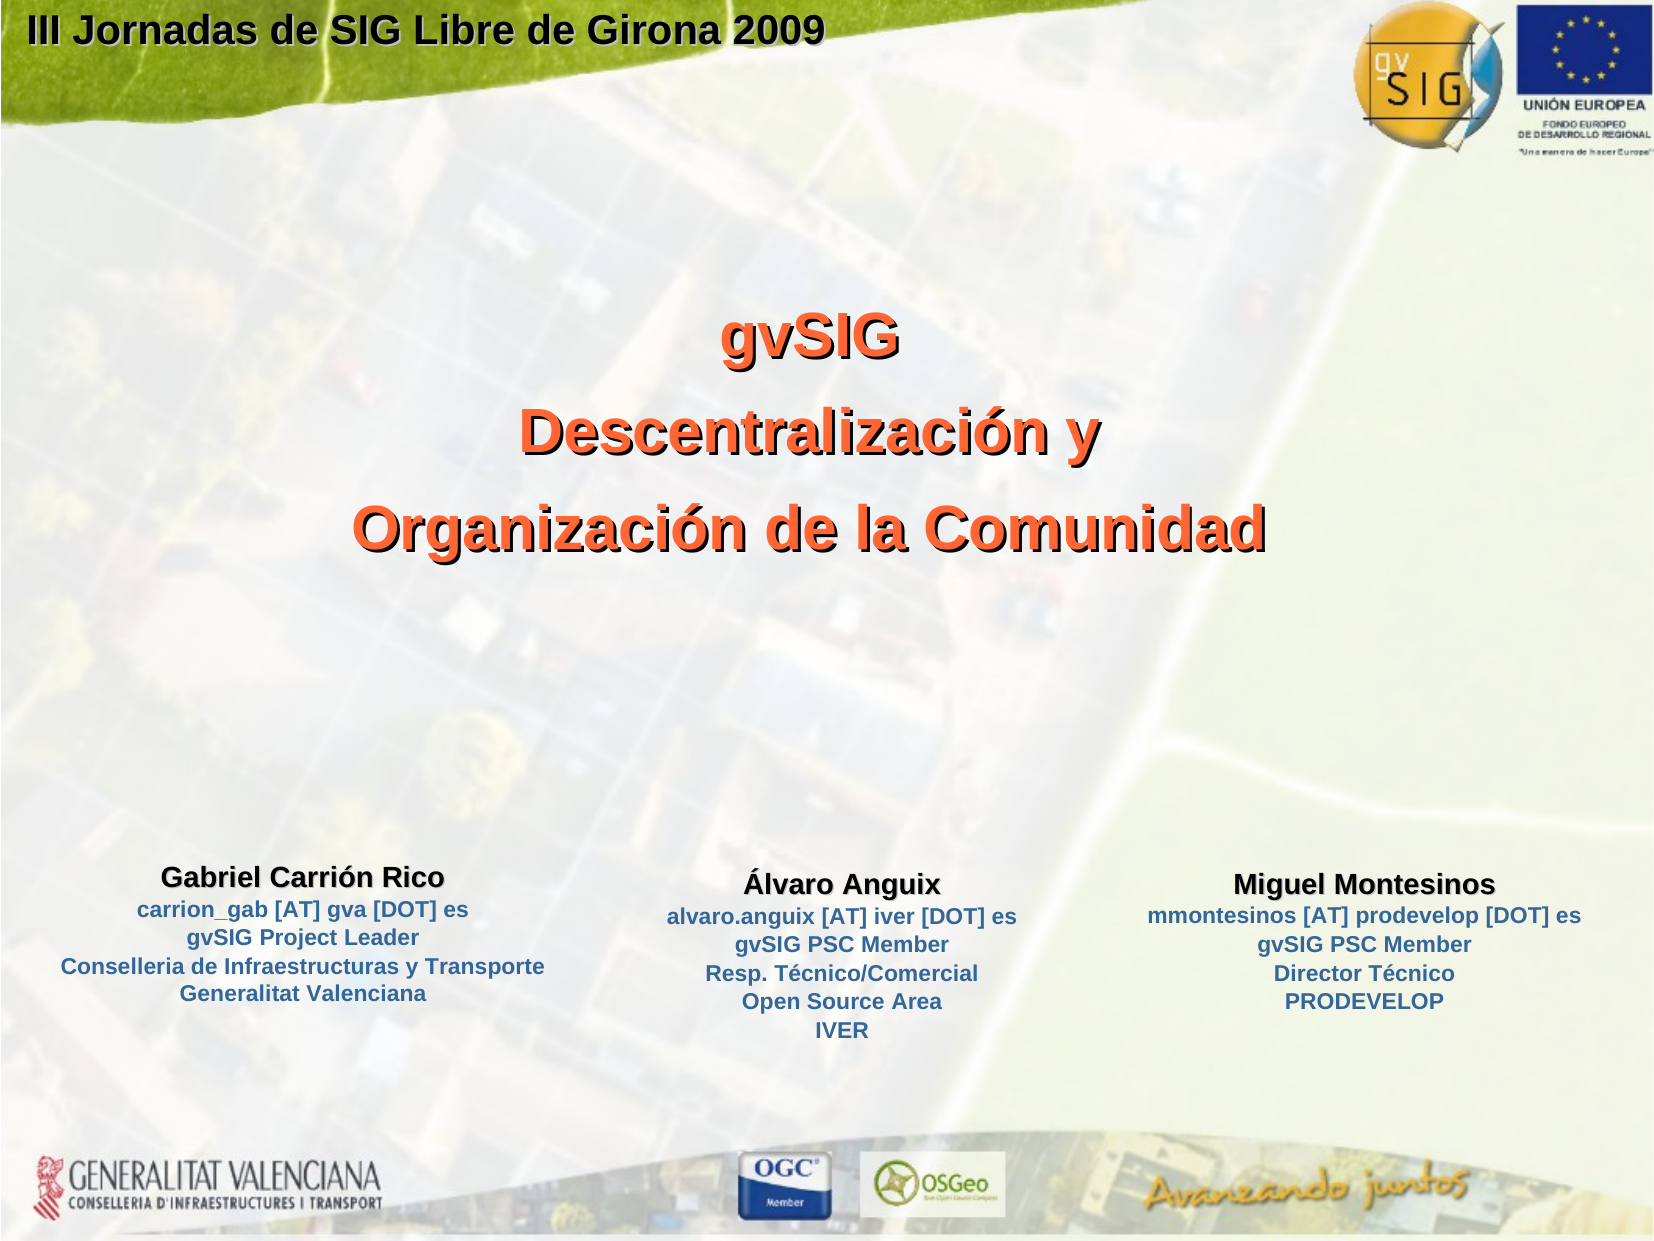

gvSIG
Descentralización y
Organización de la Comunidad
Gabriel Carrión Rico
carrion_gab [AT] gva [DOT] es
gvSIG Project Leader
Conselleria de Infraestructuras y Transporte
Generalitat Valenciana
Miguel Montesinos
mmontesinos [AT] prodevelop [DOT] es
gvSIG PSC Member
Director Técnico
PRODEVELOP
Álvaro Anguix
alvaro.anguix [AT] iver [DOT] es
gvSIG PSC Member
Resp. Técnico/Comercial
Open Source Area
IVER